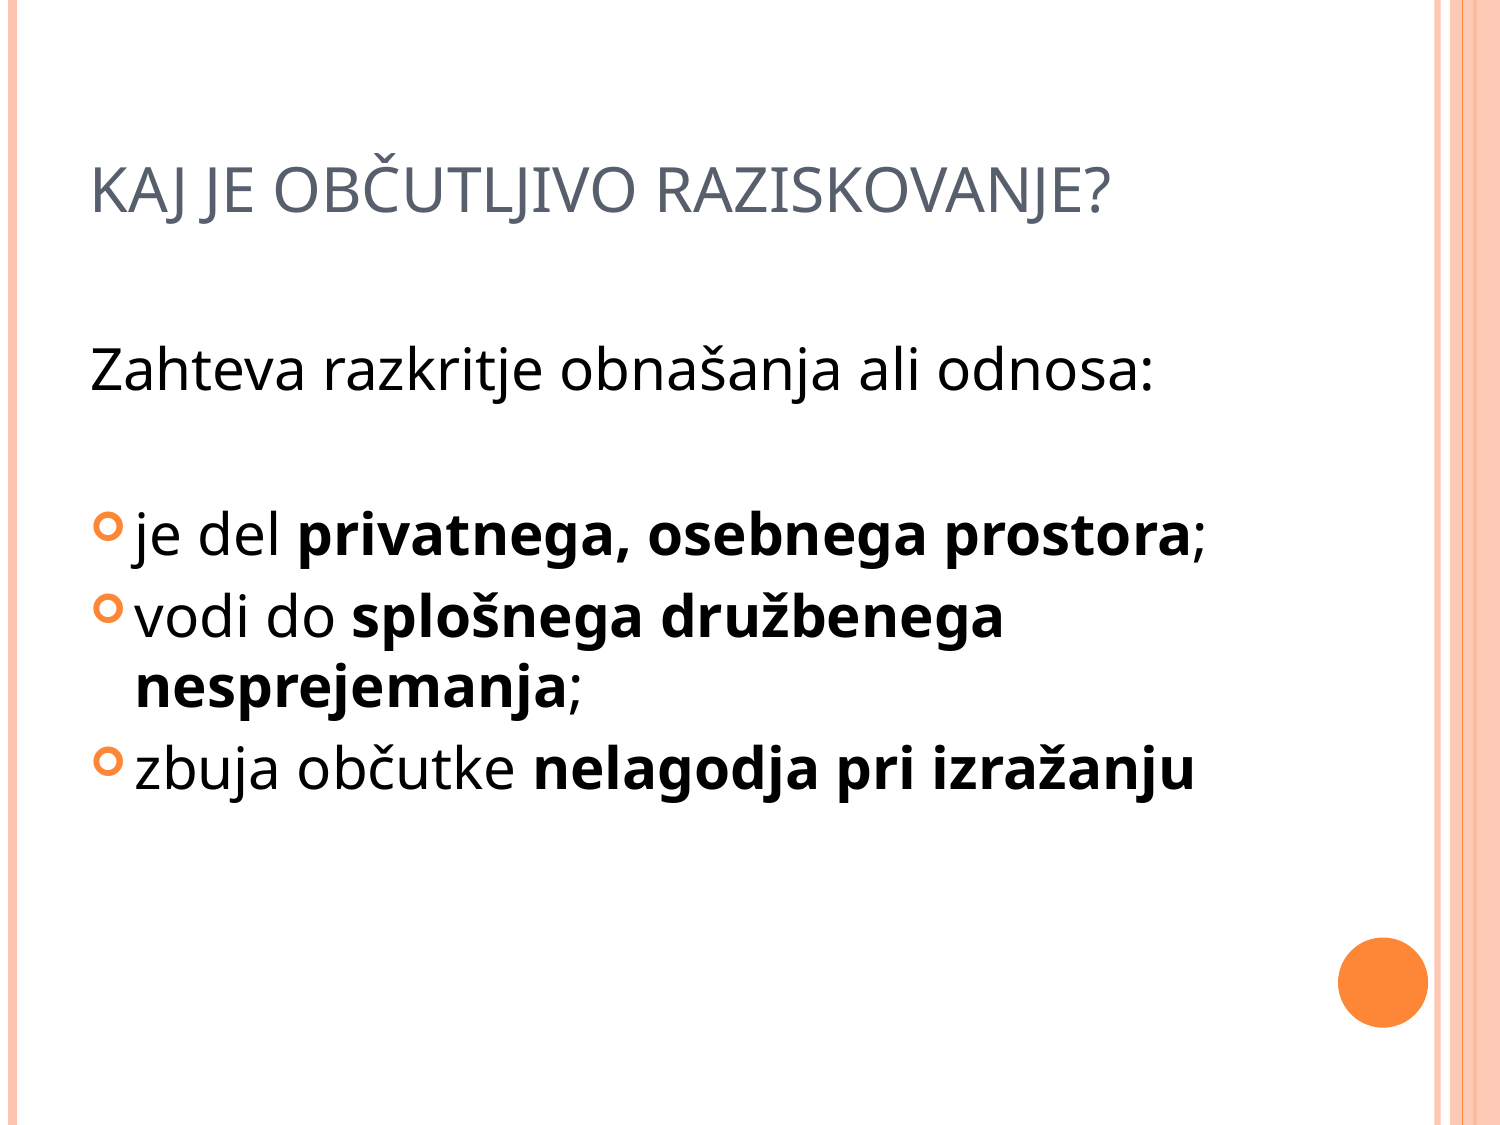

# KAJ JE OBČUTLJIVO RAZISKOVANJE?
Zahteva razkritje obnašanja ali odnosa:
je del privatnega, osebnega prostora;
vodi do splošnega družbenega nesprejemanja;
zbuja občutke nelagodja pri izražanju